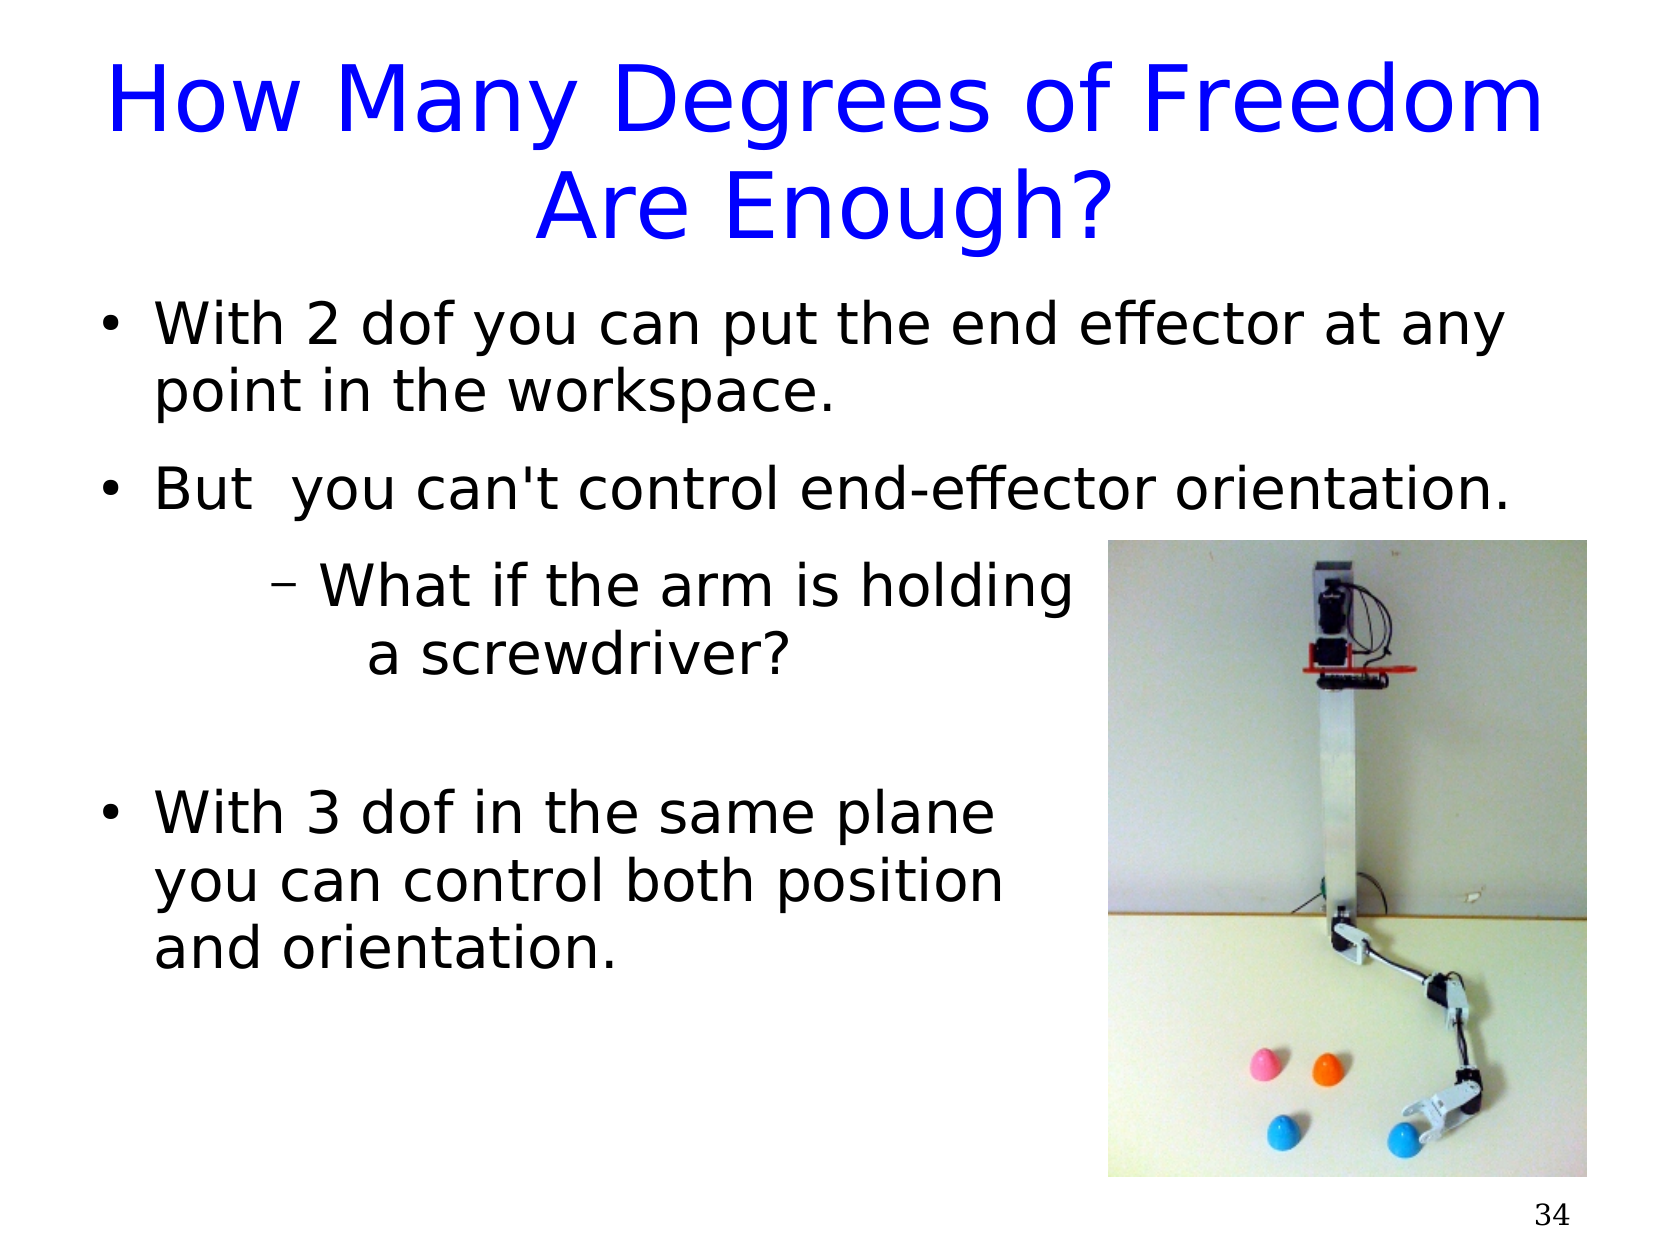

# How Many Degrees of Freedom Are Enough?
With 2 dof you can put the end effector at any point in the workspace.
But you can't control end-effector orientation.
What if the arm is holding
a screwdriver?
With 3 dof in the same plane
you can control both position
and orientation.
34